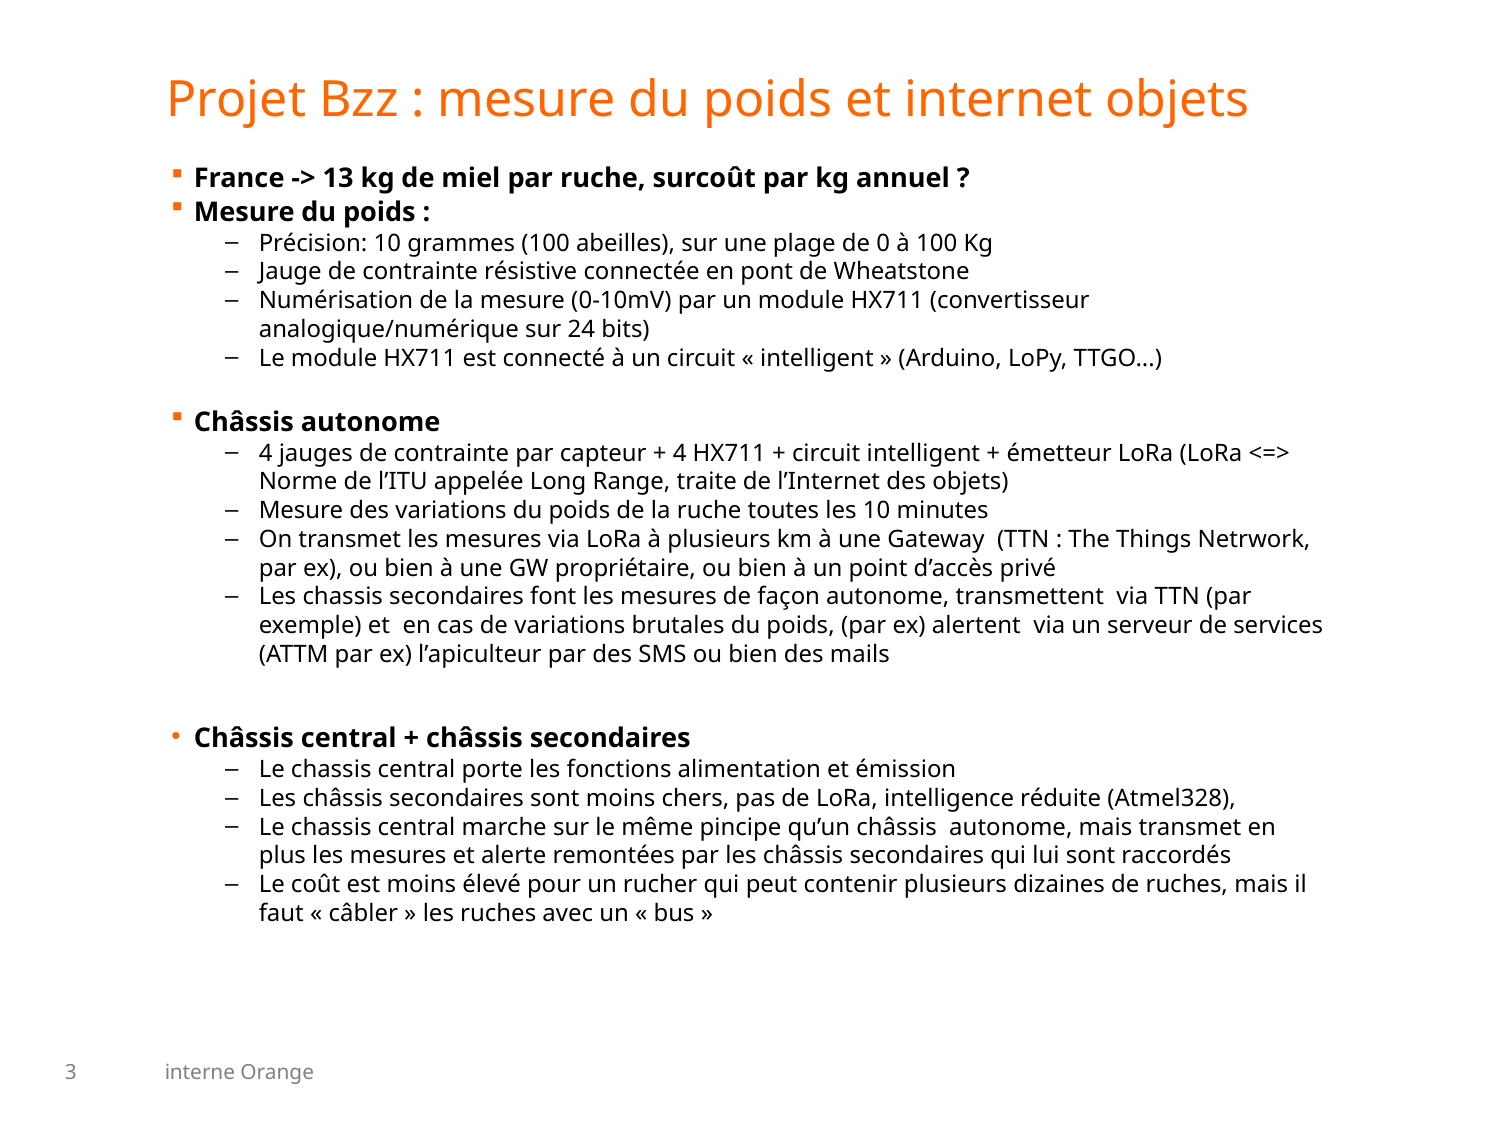

# Projet Bzz : mesure du poids et internet objets
France -> 13 kg de miel par ruche, surcoût par kg annuel ?
Mesure du poids :
Précision: 10 grammes (100 abeilles), sur une plage de 0 à 100 Kg
Jauge de contrainte résistive connectée en pont de Wheatstone
Numérisation de la mesure (0-10mV) par un module HX711 (convertisseur analogique/numérique sur 24 bits)
Le module HX711 est connecté à un circuit « intelligent » (Arduino, LoPy, TTGO...)
Châssis autonome
4 jauges de contrainte par capteur + 4 HX711 + circuit intelligent + émetteur LoRa (LoRa <=> Norme de l’ITU appelée Long Range, traite de l’Internet des objets)
Mesure des variations du poids de la ruche toutes les 10 minutes
On transmet les mesures via LoRa à plusieurs km à une Gateway (TTN : The Things Netrwork, par ex), ou bien à une GW propriétaire, ou bien à un point d’accès privé
Les chassis secondaires font les mesures de façon autonome, transmettent via TTN (par exemple) et en cas de variations brutales du poids, (par ex) alertent via un serveur de services (ATTM par ex) l’apiculteur par des SMS ou bien des mails
Châssis central + châssis secondaires
Le chassis central porte les fonctions alimentation et émission
Les châssis secondaires sont moins chers, pas de LoRa, intelligence réduite (Atmel328),
Le chassis central marche sur le même pincipe qu’un châssis autonome, mais transmet en plus les mesures et alerte remontées par les châssis secondaires qui lui sont raccordés
Le coût est moins élevé pour un rucher qui peut contenir plusieurs dizaines de ruches, mais il faut « câbler » les ruches avec un « bus »